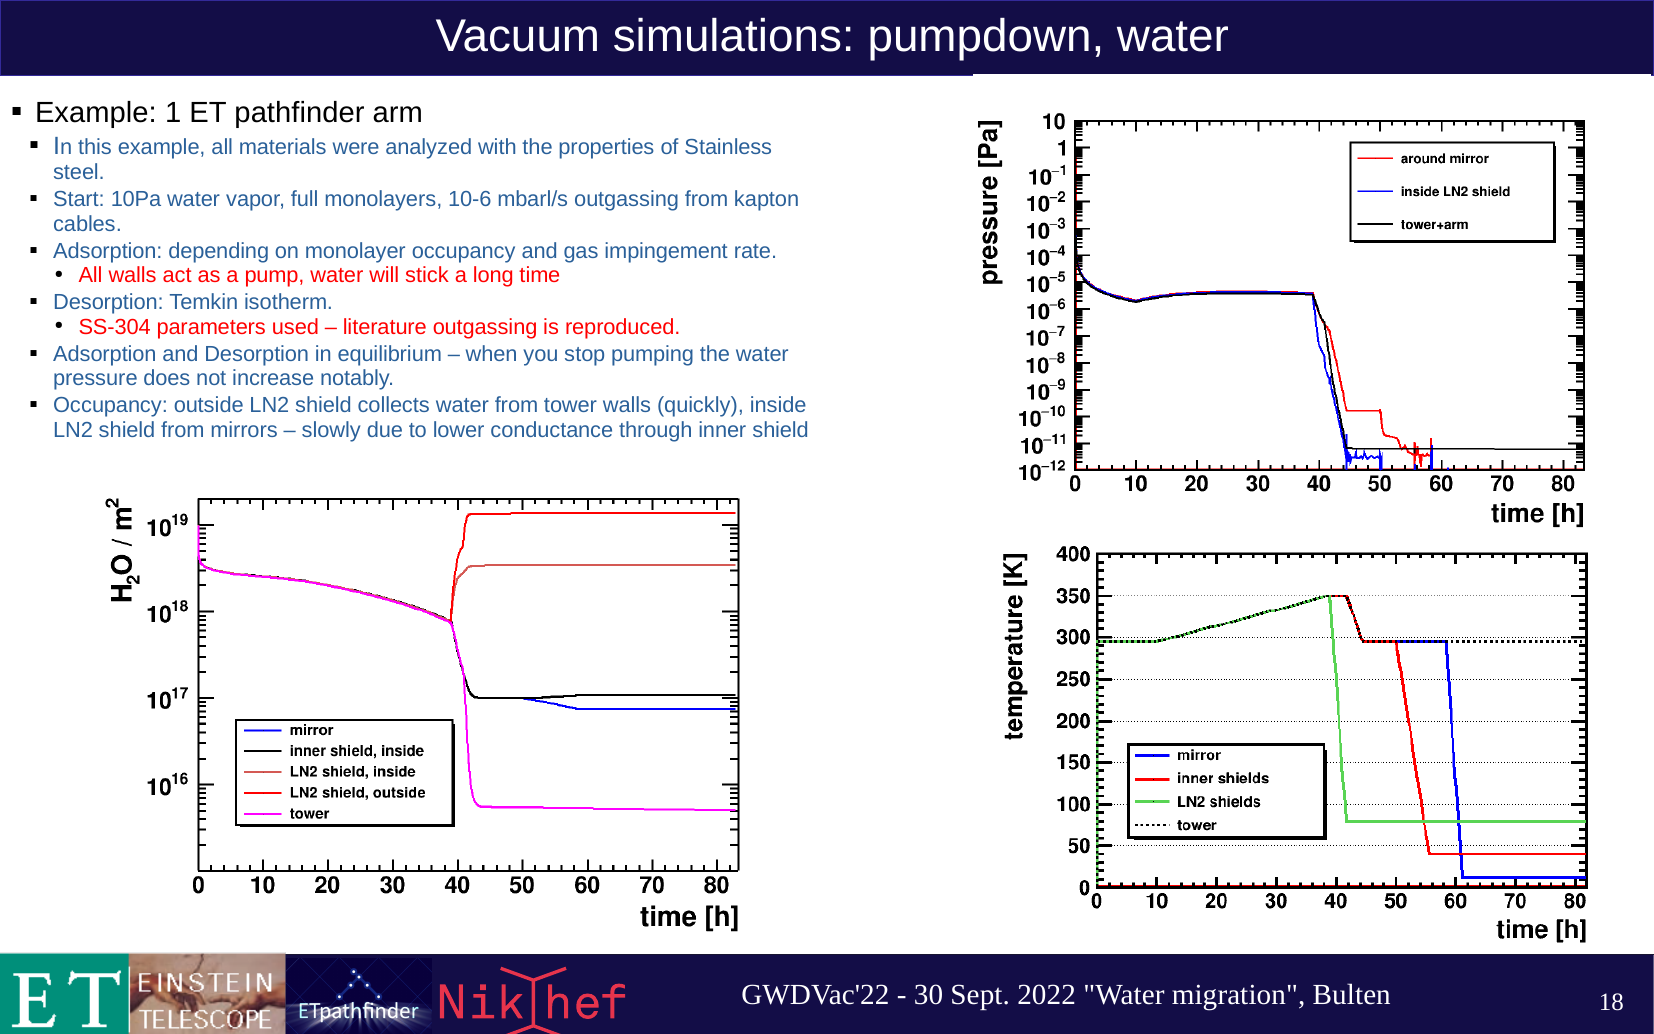

# Vacuum simulations: pumpdown, water
Example: 1 ET pathfinder arm
In this example, all materials were analyzed with the properties of Stainless steel.
Start: 10Pa water vapor, full monolayers, 10-6 mbarl/s outgassing from kapton cables.
Adsorption: depending on monolayer occupancy and gas impingement rate.
All walls act as a pump, water will stick a long time
Desorption: Temkin isotherm.
SS-304 parameters used – literature outgassing is reproduced.
Adsorption and Desorption in equilibrium – when you stop pumping the water pressure does not increase notably.
Occupancy: outside LN2 shield collects water from tower walls (quickly), inside LN2 shield from mirrors – slowly due to lower conductance through inner shield
GWDVac'22 - 30 Sept. 2022 "Water migration", Bulten
18